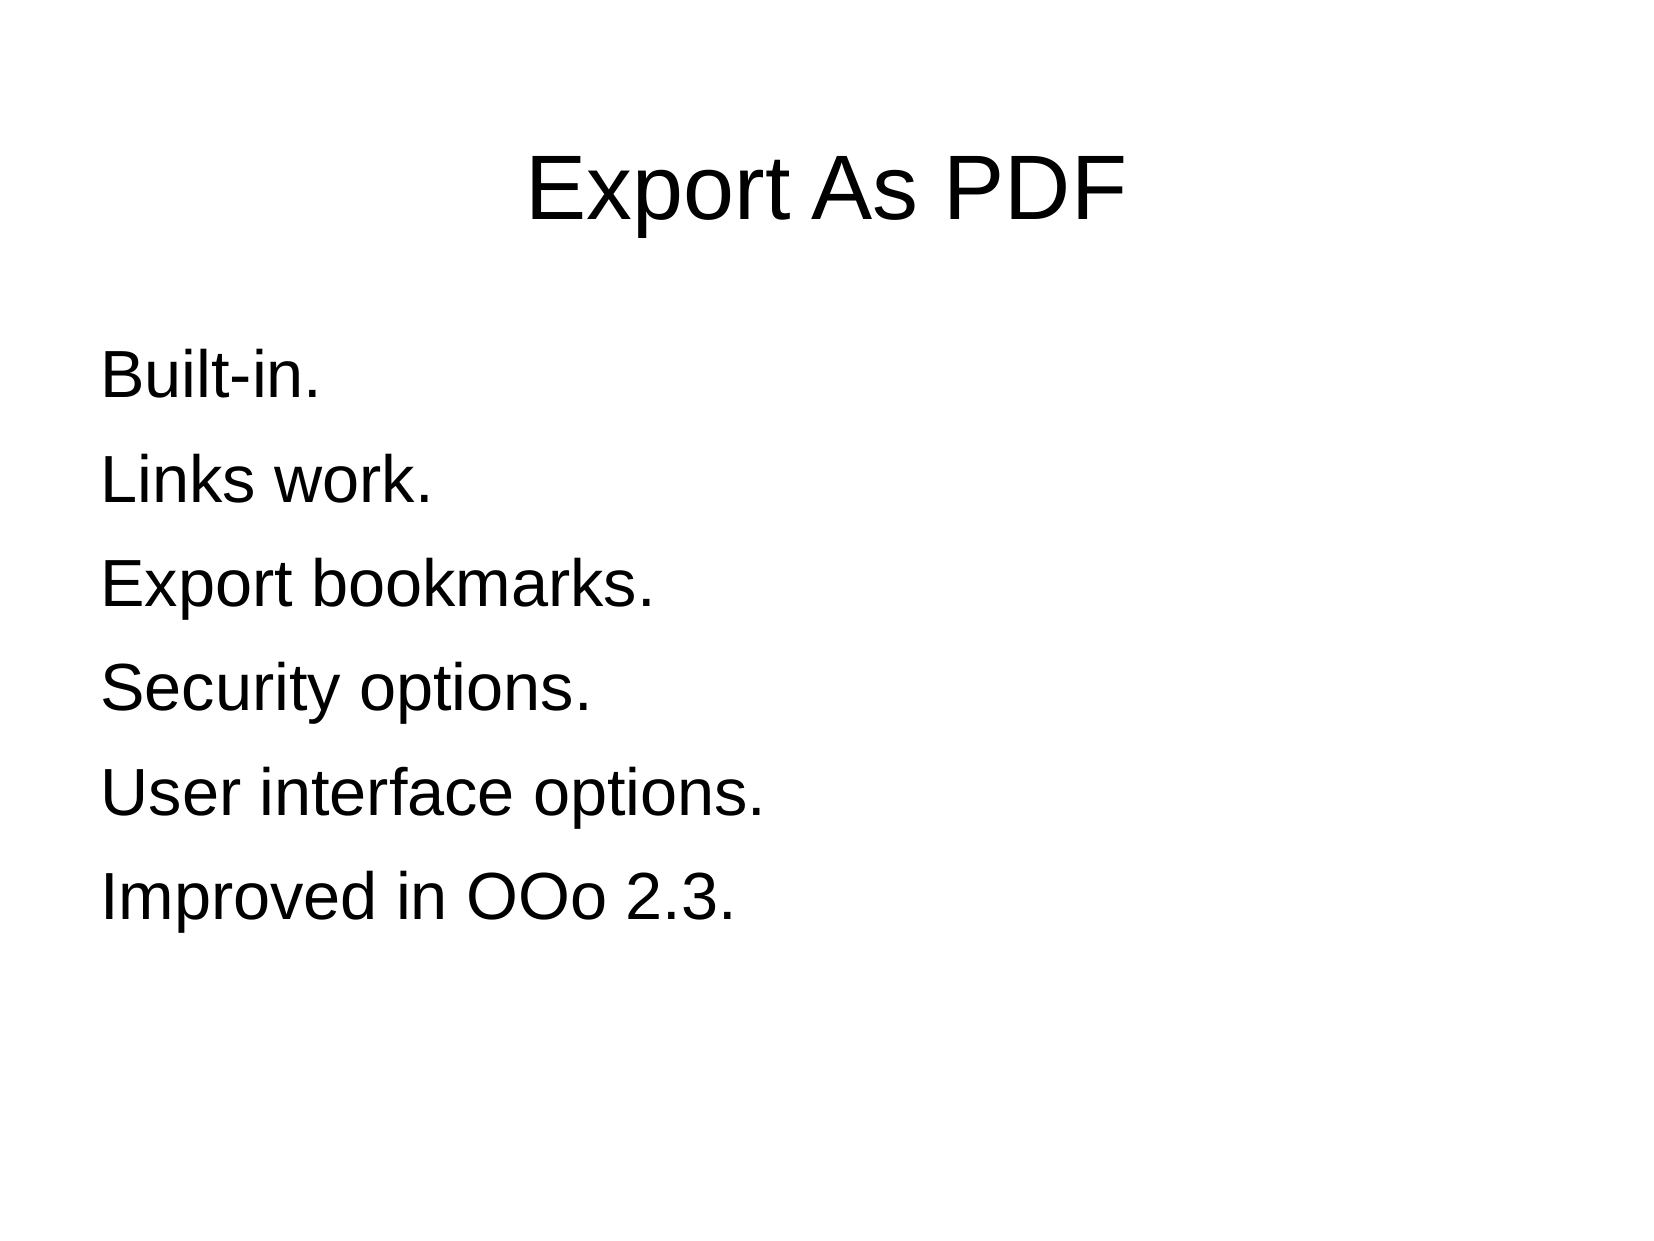

# Export As PDF
Built-in.
Links work.
Export bookmarks.
Security options.
User interface options.
Improved in OOo 2.3.